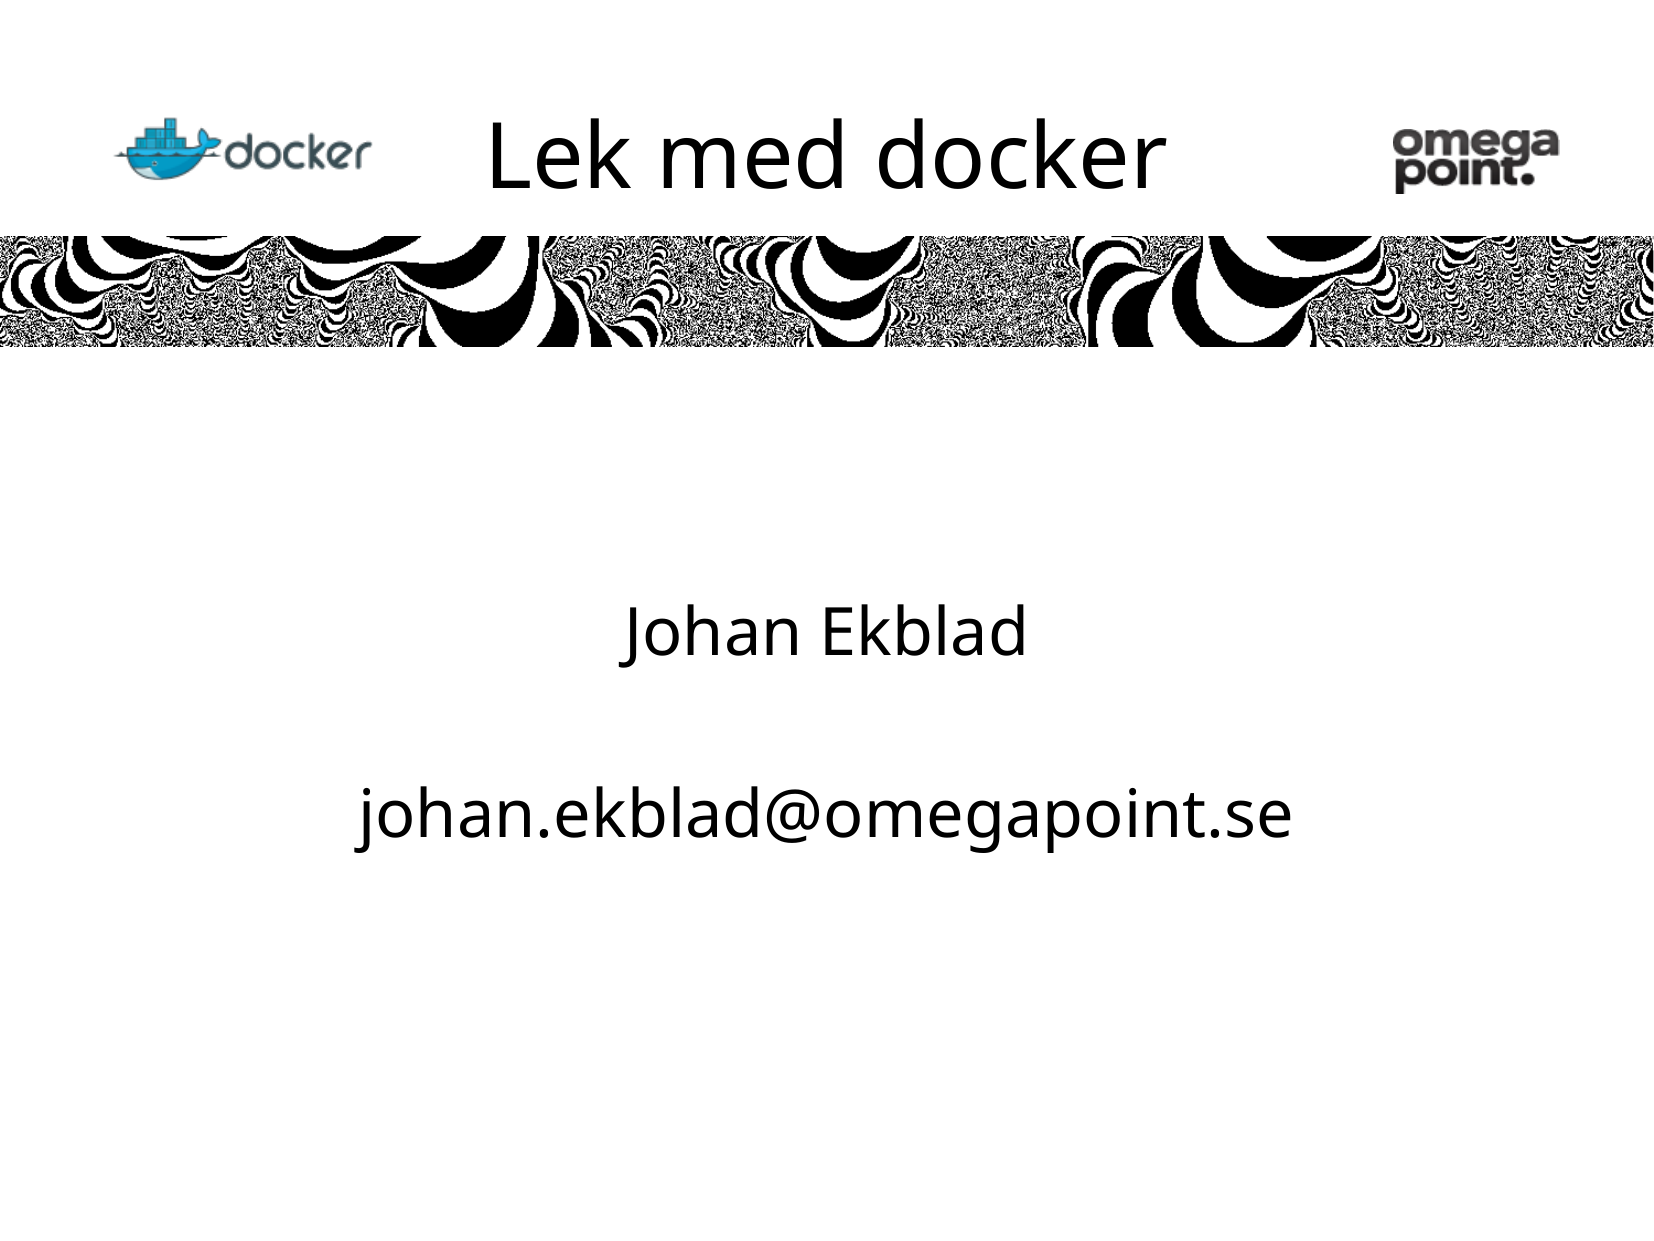

# Lek med docker
Johan Ekblad
johan.ekblad@omegapoint.se